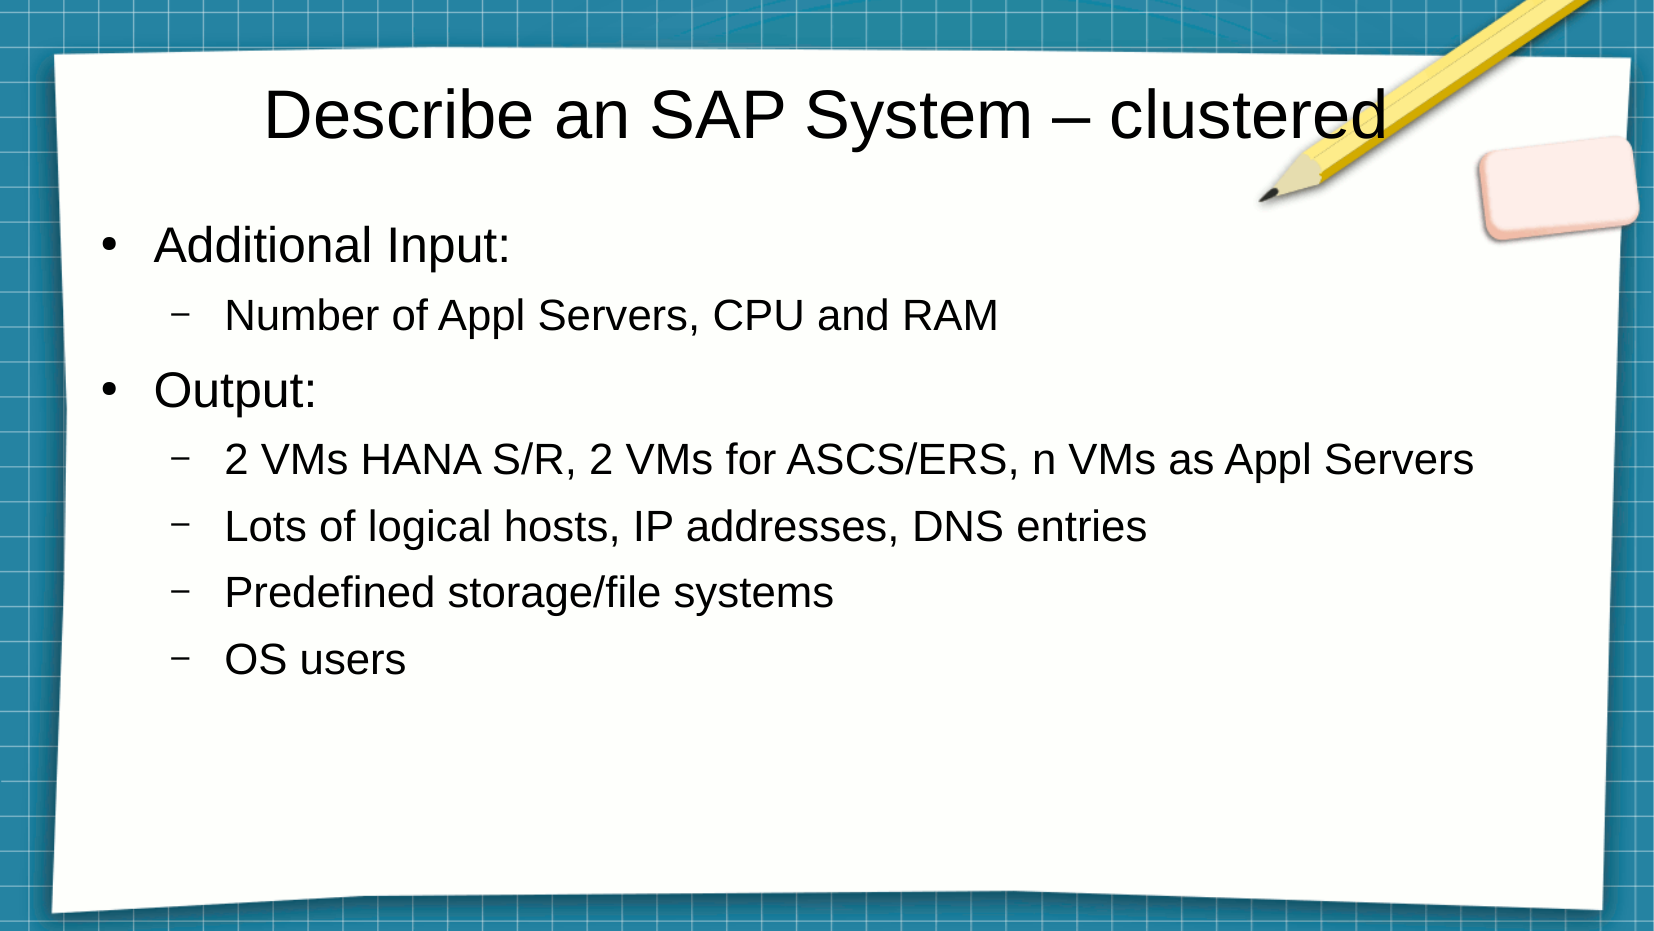

# Describe an SAP System – clustered
Additional Input:
Number of Appl Servers, CPU and RAM
Output:
2 VMs HANA S/R, 2 VMs for ASCS/ERS, n VMs as Appl Servers
Lots of logical hosts, IP addresses, DNS entries
Predefined storage/file systems
OS users